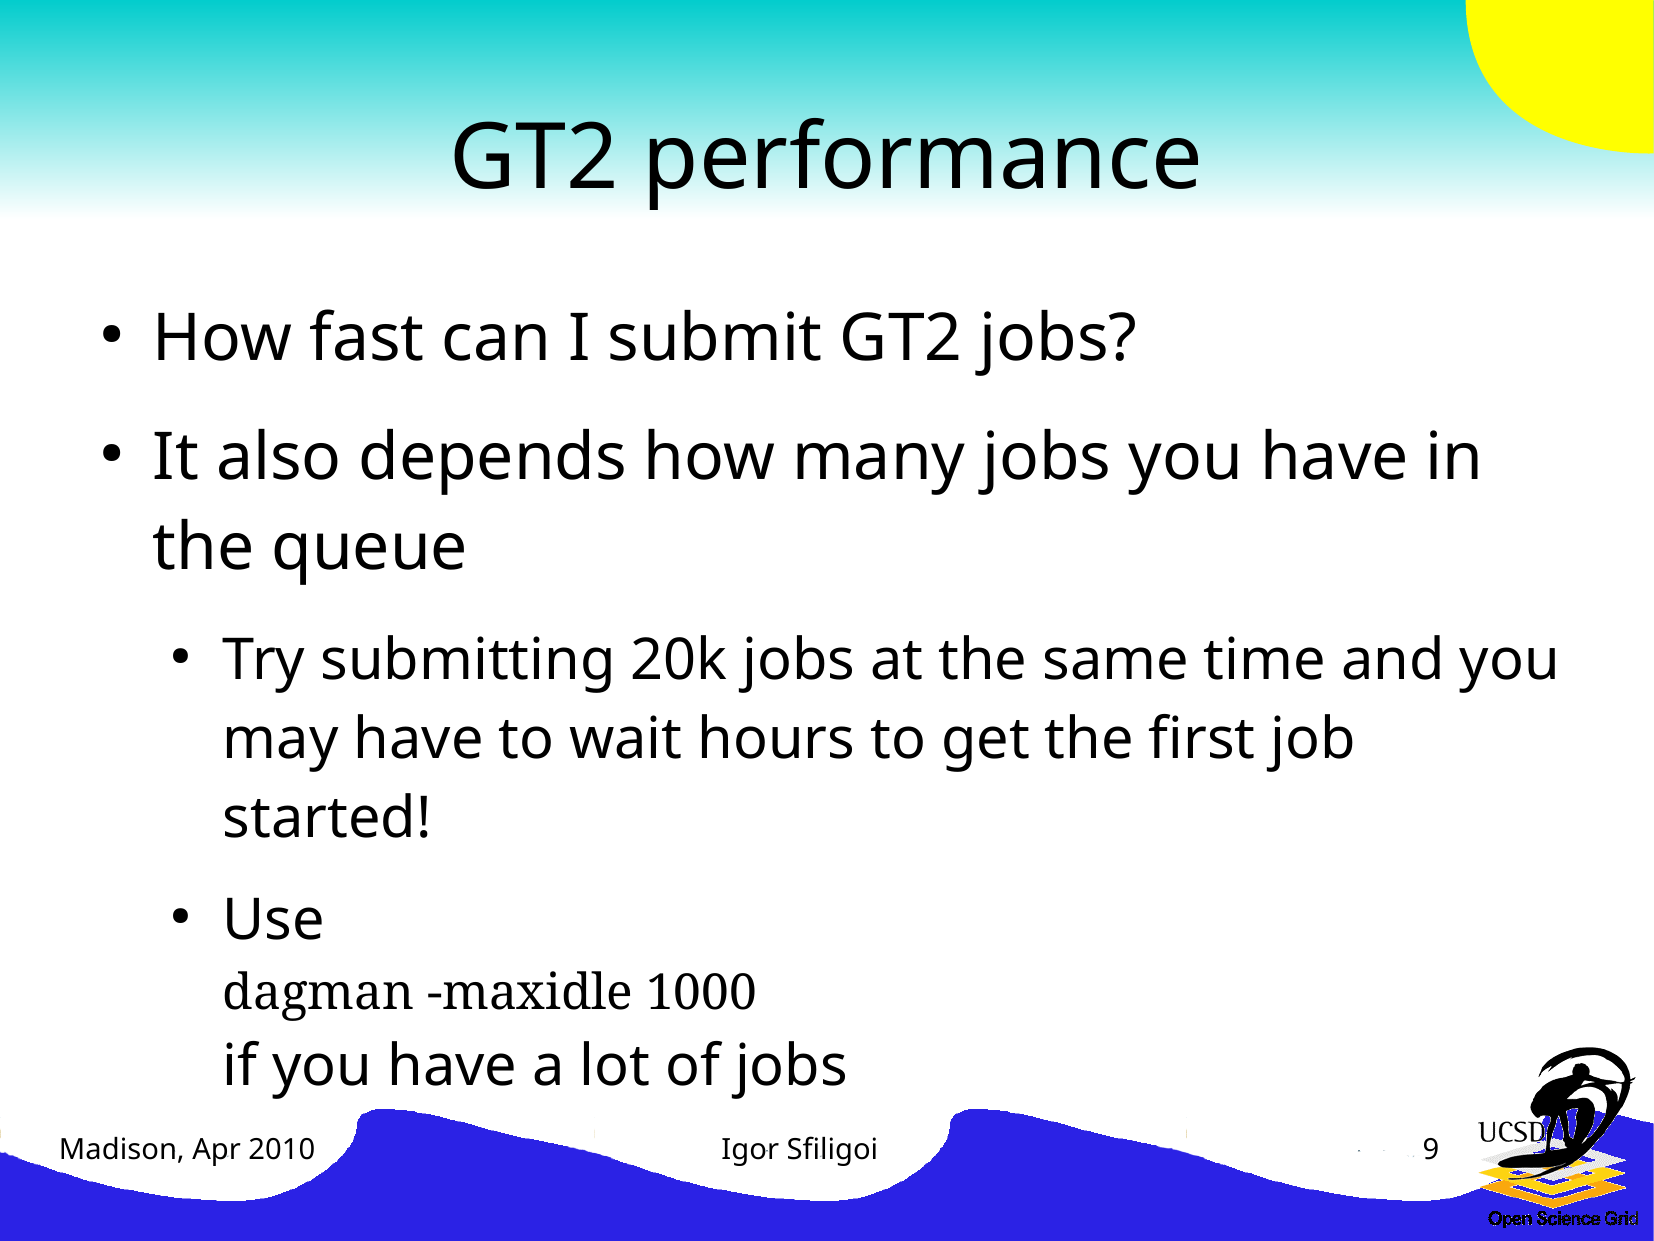

# GT2 performance
How fast can I submit GT2 jobs?
It also depends how many jobs you have in the queue
Try submitting 20k jobs at the same time and you may have to wait hours to get the first job started!
Use
dagman -maxidle 1000
if you have a lot of jobs
9